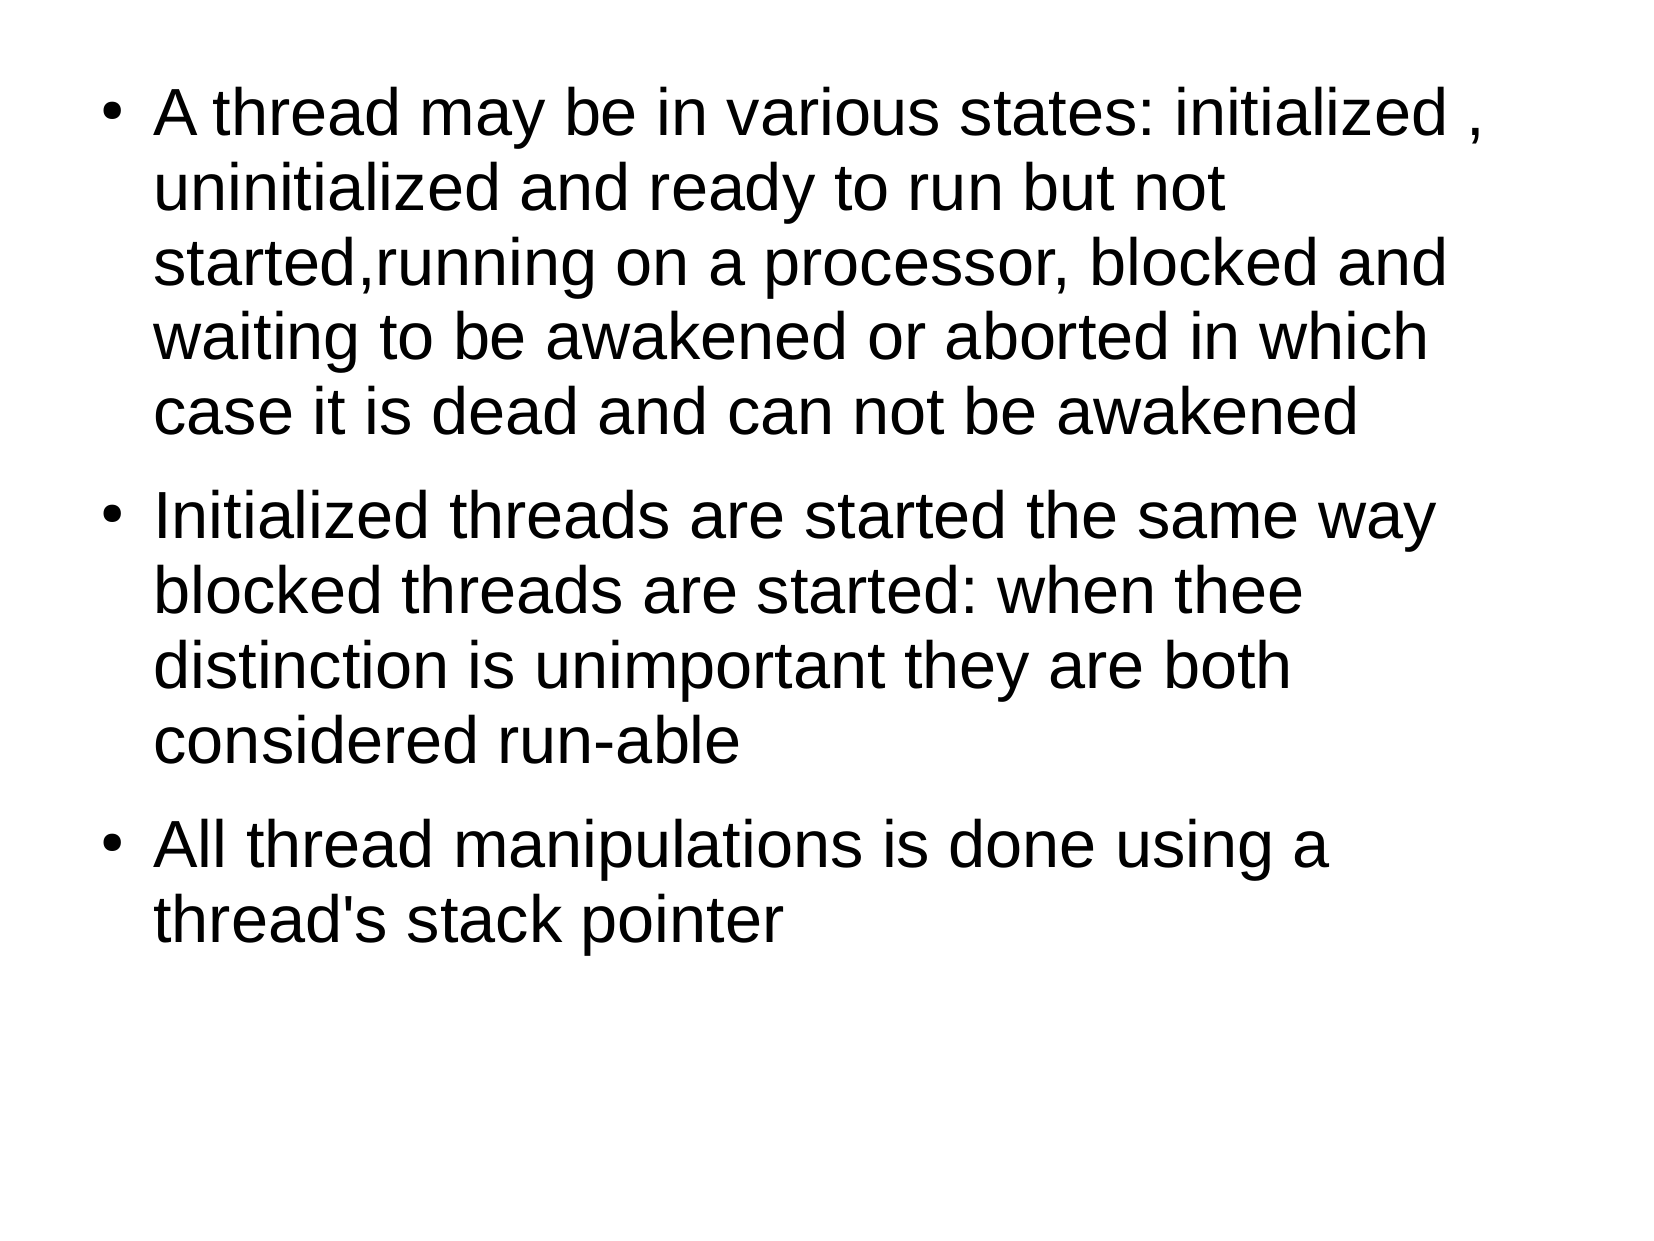

# A thread may be in various states: initialized , uninitialized and ready to run but not started,running on a processor, blocked and waiting to be awakened or aborted in which case it is dead and can not be awakened
Initialized threads are started the same way blocked threads are started: when thee distinction is unimportant they are both considered run-able
All thread manipulations is done using a thread's stack pointer